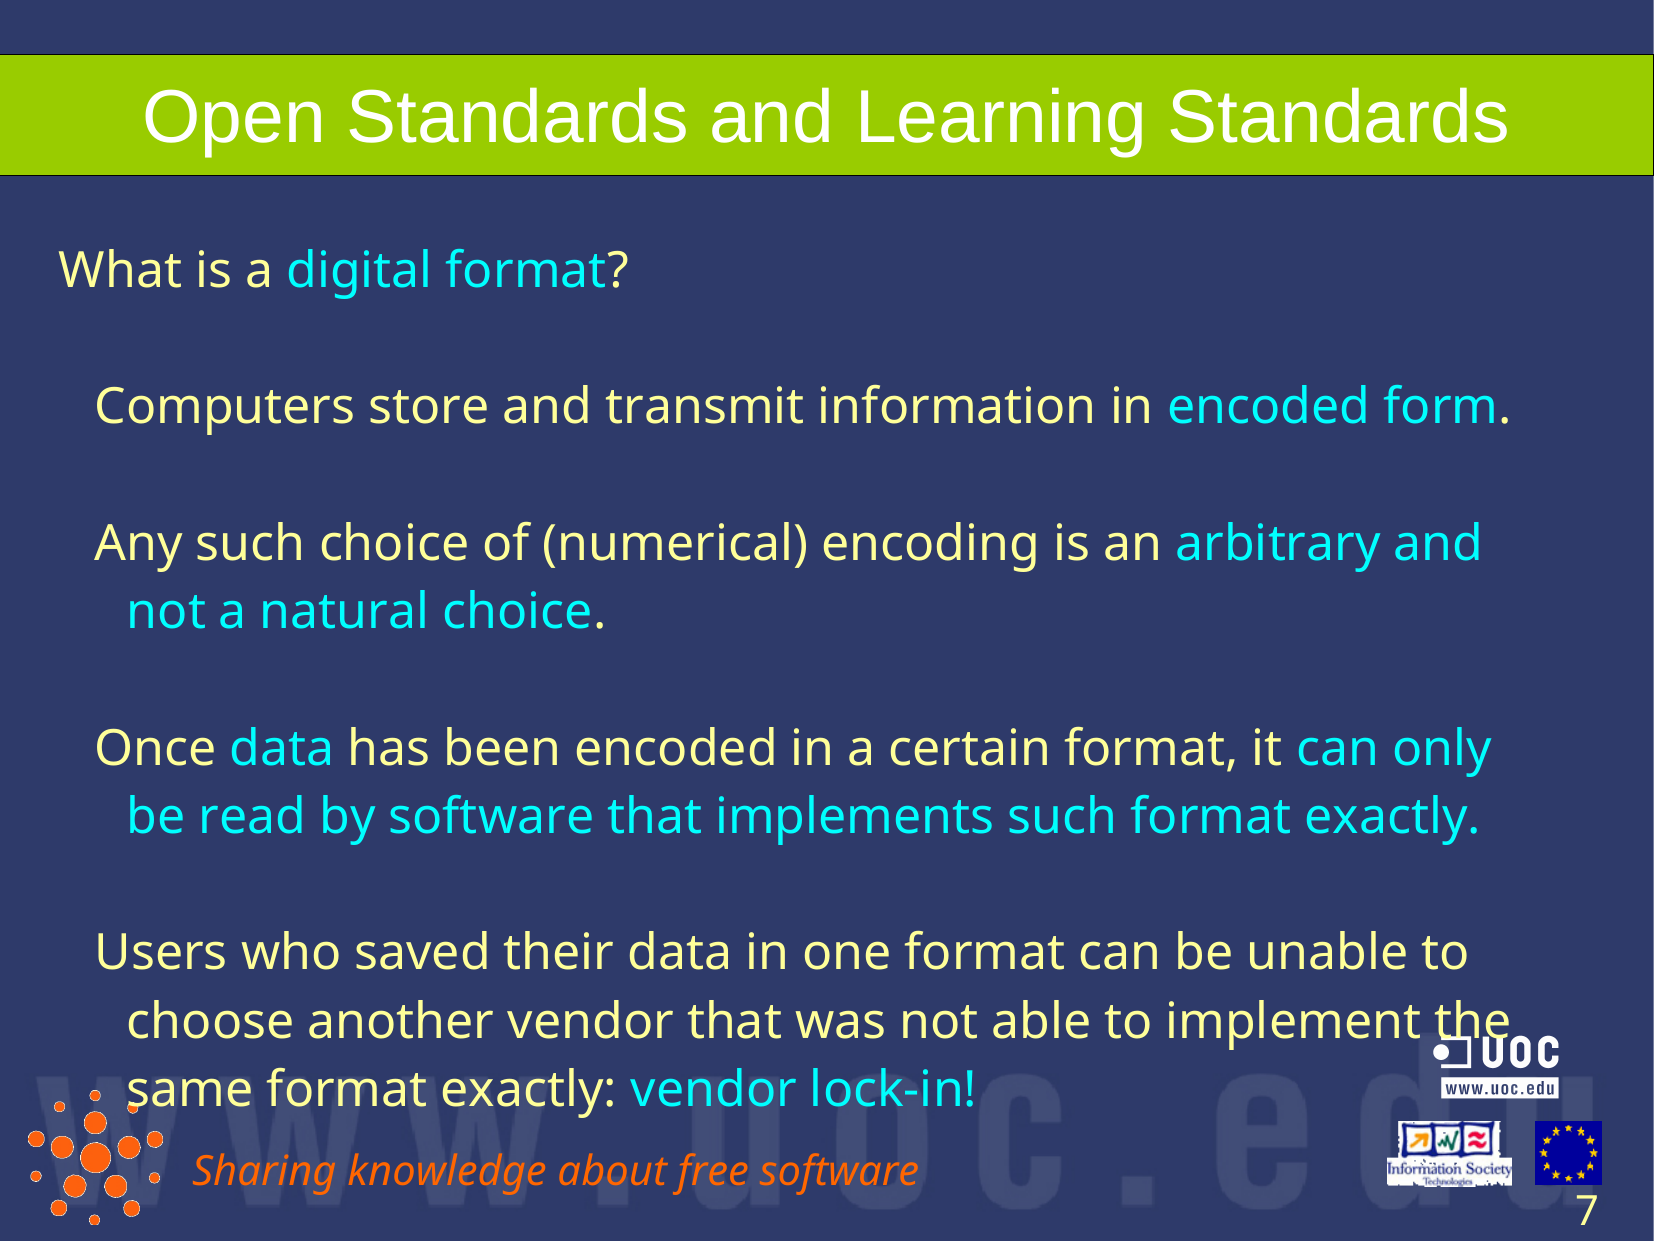

# Open Standards and Learning Standards
What is a digital format?
Computers store and transmit information in encoded form.
Any such choice of (numerical) encoding is an arbitrary and not a natural choice.
Once data has been encoded in a certain format, it can only be read by software that implements such format exactly.
Users who saved their data in one format can be unable to choose another vendor that was not able to implement the same format exactly: vendor lock-in!